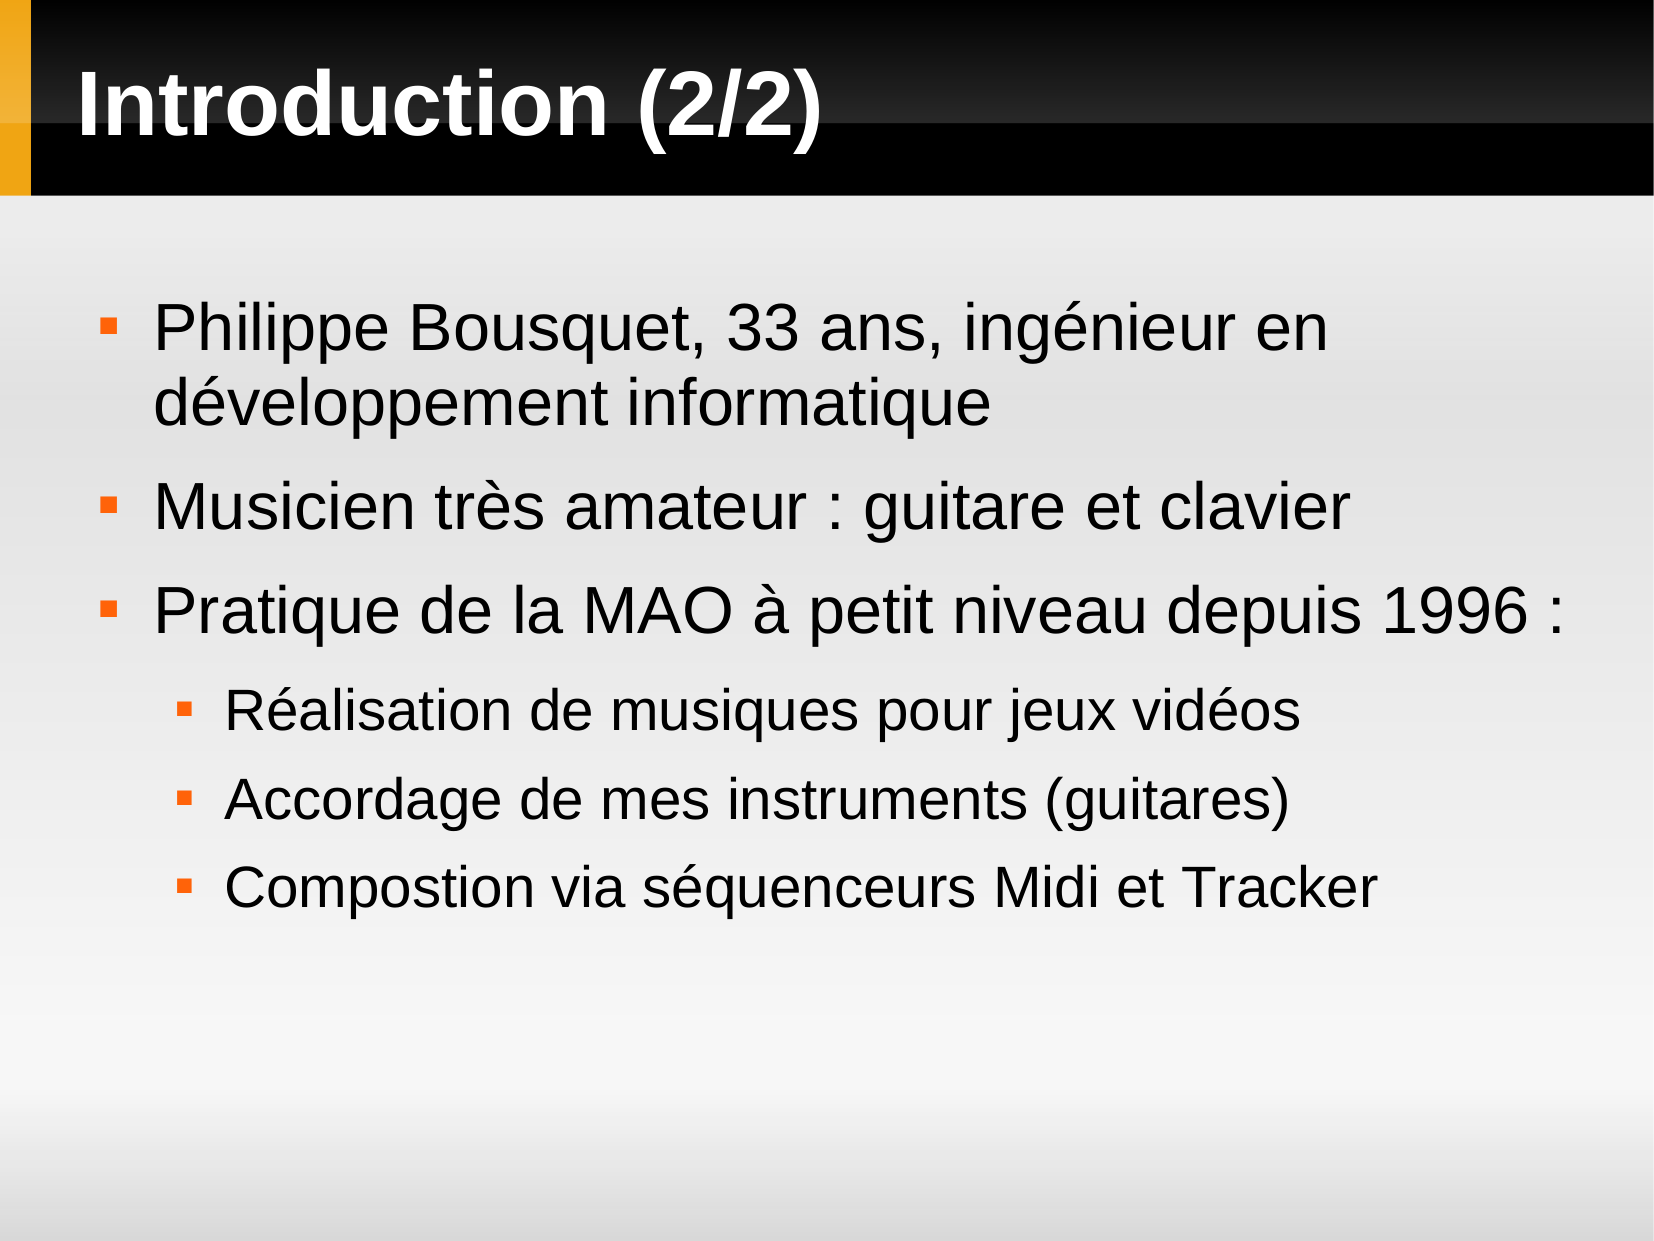

# Introduction (2/2)
Philippe Bousquet, 33 ans, ingénieur en développement informatique
Musicien très amateur : guitare et clavier
Pratique de la MAO à petit niveau depuis 1996 :
Réalisation de musiques pour jeux vidéos
Accordage de mes instruments (guitares)
Compostion via séquenceurs Midi et Tracker